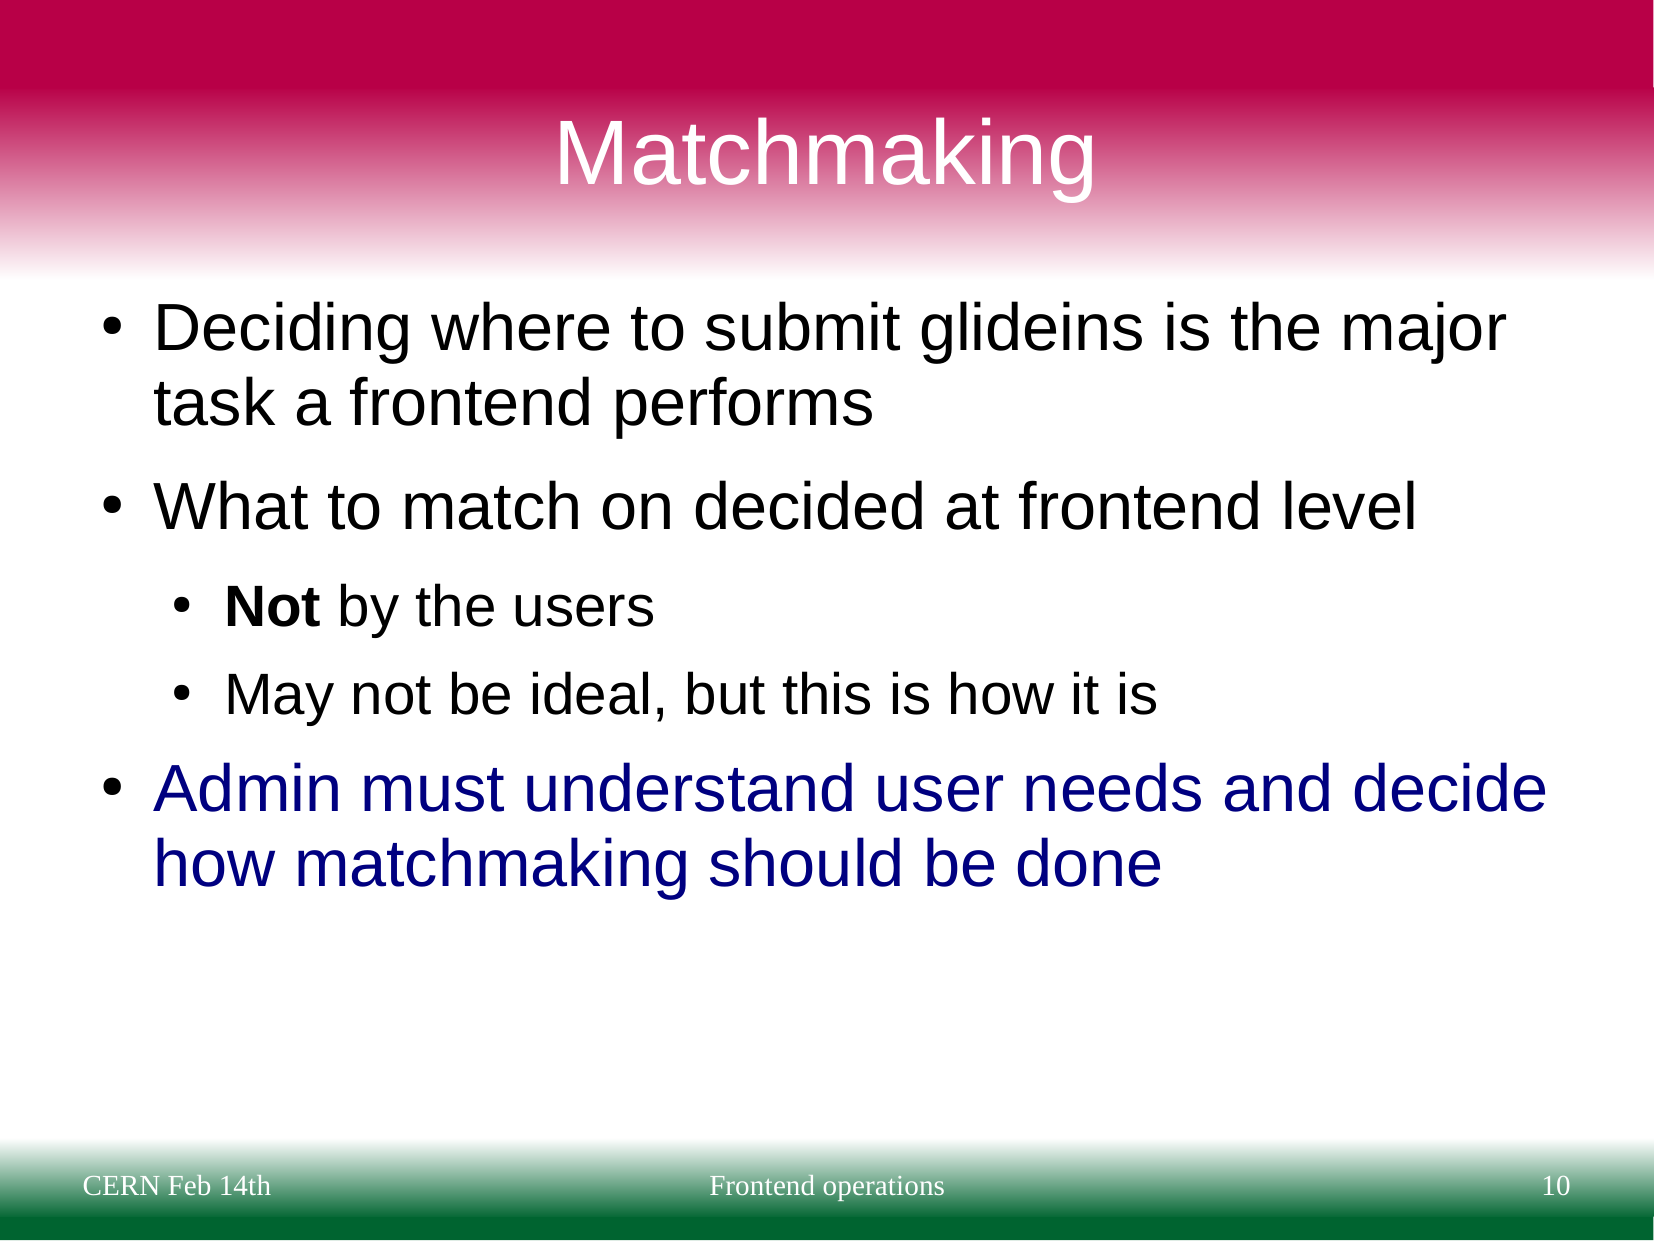

# Matchmaking
Deciding where to submit glideins is the major task a frontend performs
What to match on decided at frontend level
Not by the users
May not be ideal, but this is how it is
Admin must understand user needs and decide how matchmaking should be done
CERN Feb 14th
Frontend operations
10